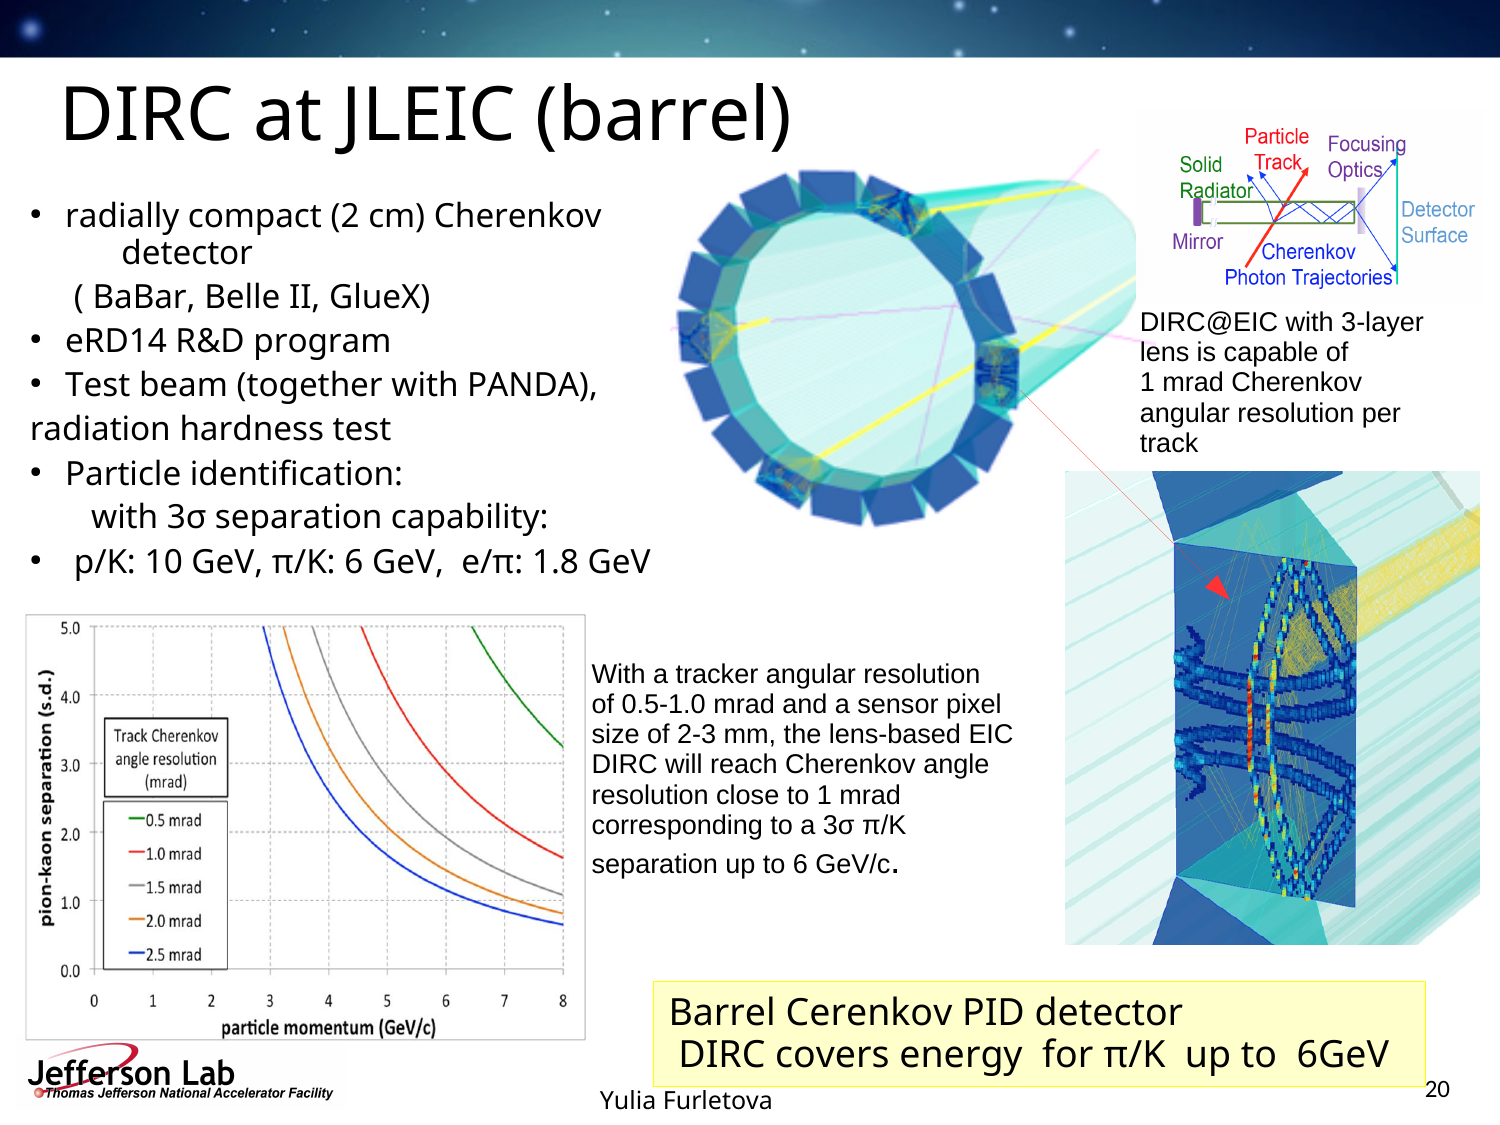

DIRC at JLEIC (barrel)
radially compact (2 cm) Cherenkov detector
 ( BaBar, Belle II, GlueX)
eRD14 R&D program
Test beam (together with PANDA),
radiation hardness test
Particle identification:
 with 3σ separation capability:
 p/K: 10 GeV, π/K: 6 GeV, e/π: 1.8 GeV
DIRC@EIC with 3-layer lens is capable of
1 mrad Cherenkov angular resolution per track
With a tracker angular resolution
of 0.5-1.0 mrad and a sensor pixel
size of 2-3 mm, the lens-based EIC
DIRC will reach Cherenkov angle
resolution close to 1 mrad
corresponding to a 3σ π/K
separation up to 6 GeV/c.
Barrel Cerenkov PID detector
 DIRC covers energy for π/K up to 6GeV
20
Yulia Furletova